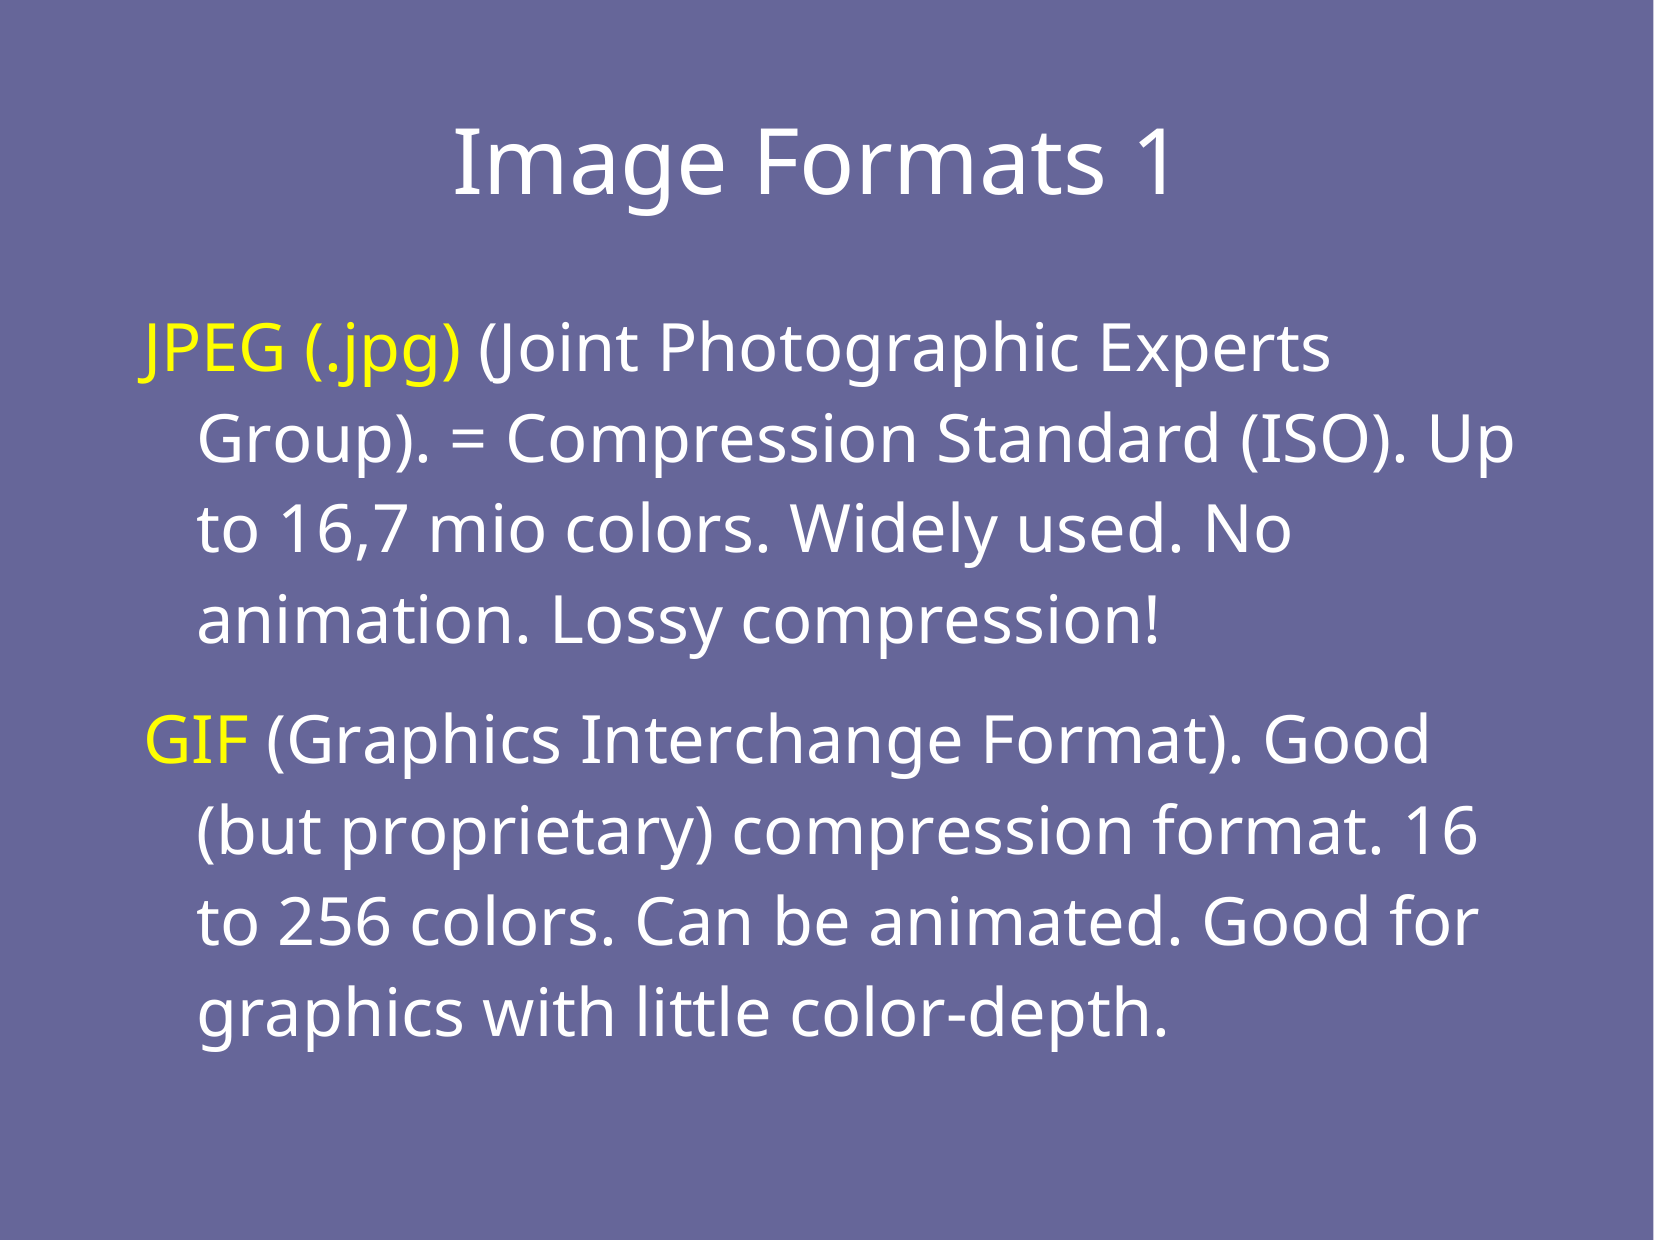

# Image Formats 1
JPEG (.jpg) (Joint Photographic Experts Group). = Compression Standard (ISO). Up to 16,7 mio colors. Widely used. No animation. Lossy compression!
GIF (Graphics Interchange Format). Good (but proprietary) compression format. 16 to 256 colors. Can be animated. Good for graphics with little color-depth.